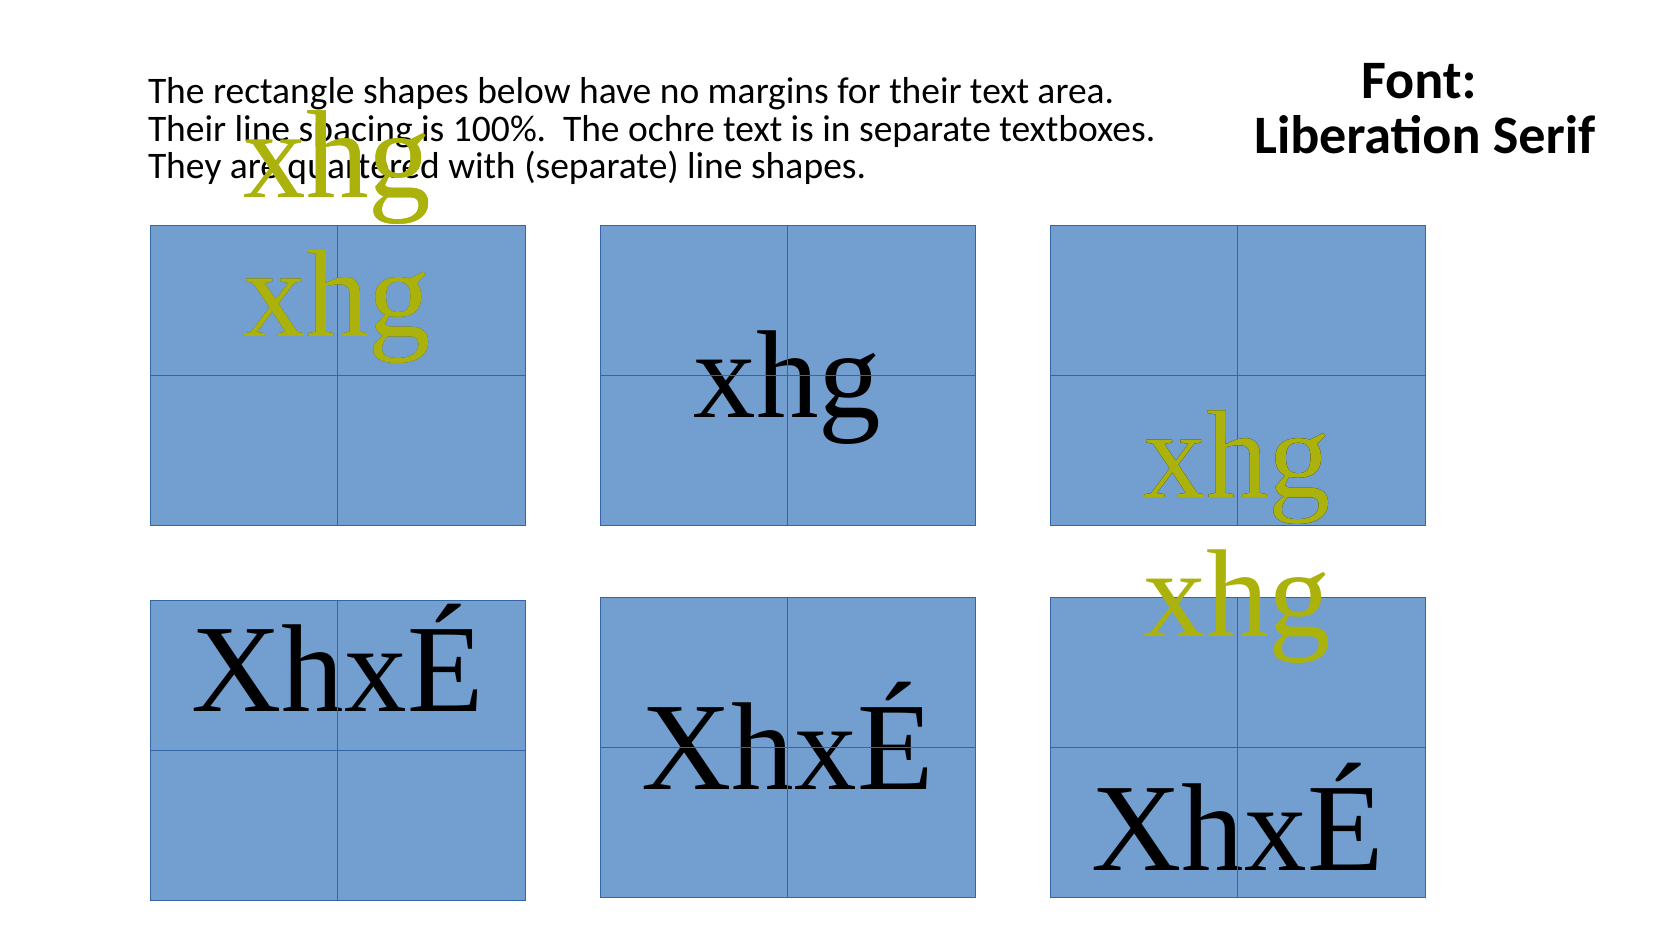

Font:
Liberation Serif
The rectangle shapes below have no margins for their text area.
Their line spacing is 100%. The ochre text is in separate textboxes.
They are quartered with (separate) line shapes.
xhg
xhg
xhg
xhg
xhg
xhg
xhg
xhg
xhg
XhxÉ
XhxÉ
XhxÉ